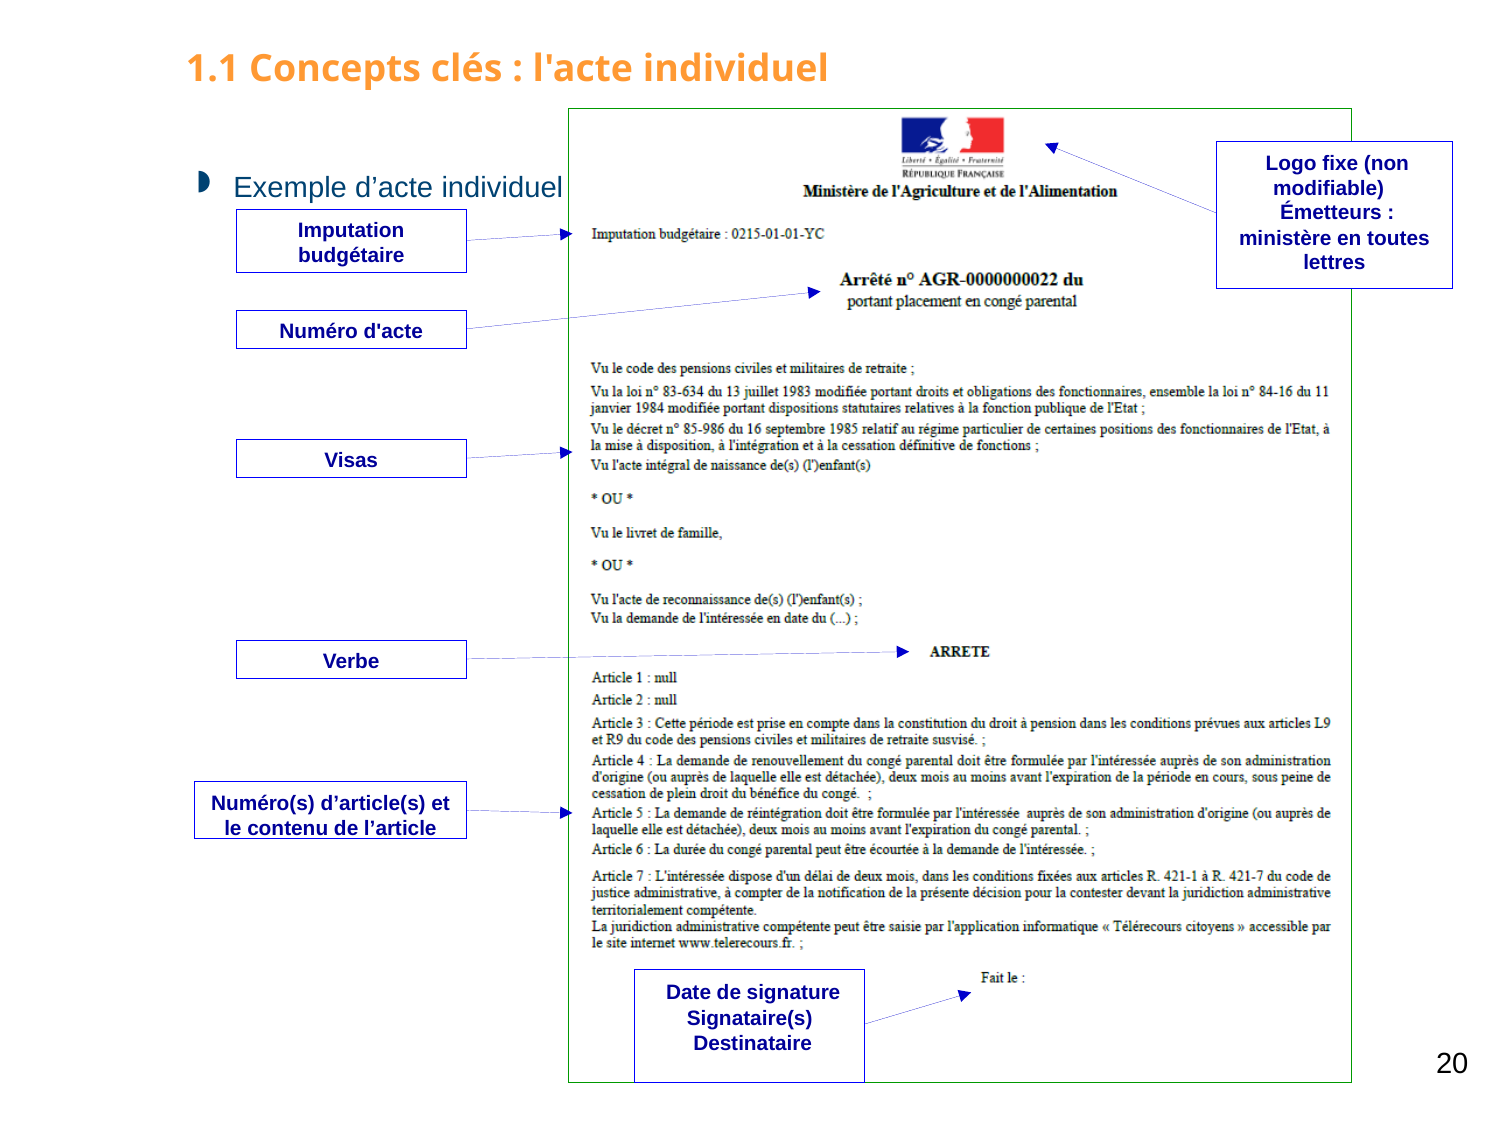

1.1 Concepts clés : l'acte individuel
 Logo fixe (non modifiable)
 Émetteurs : ministère en toutes lettres
Exemple d’acte individuel :
Imputation budgétaire
Numéro d'acte
Visas
Verbe
Numéro(s) d’article(s) et le contenu de l’article
 Date de signature
 Signataire(s)
 Destinataire